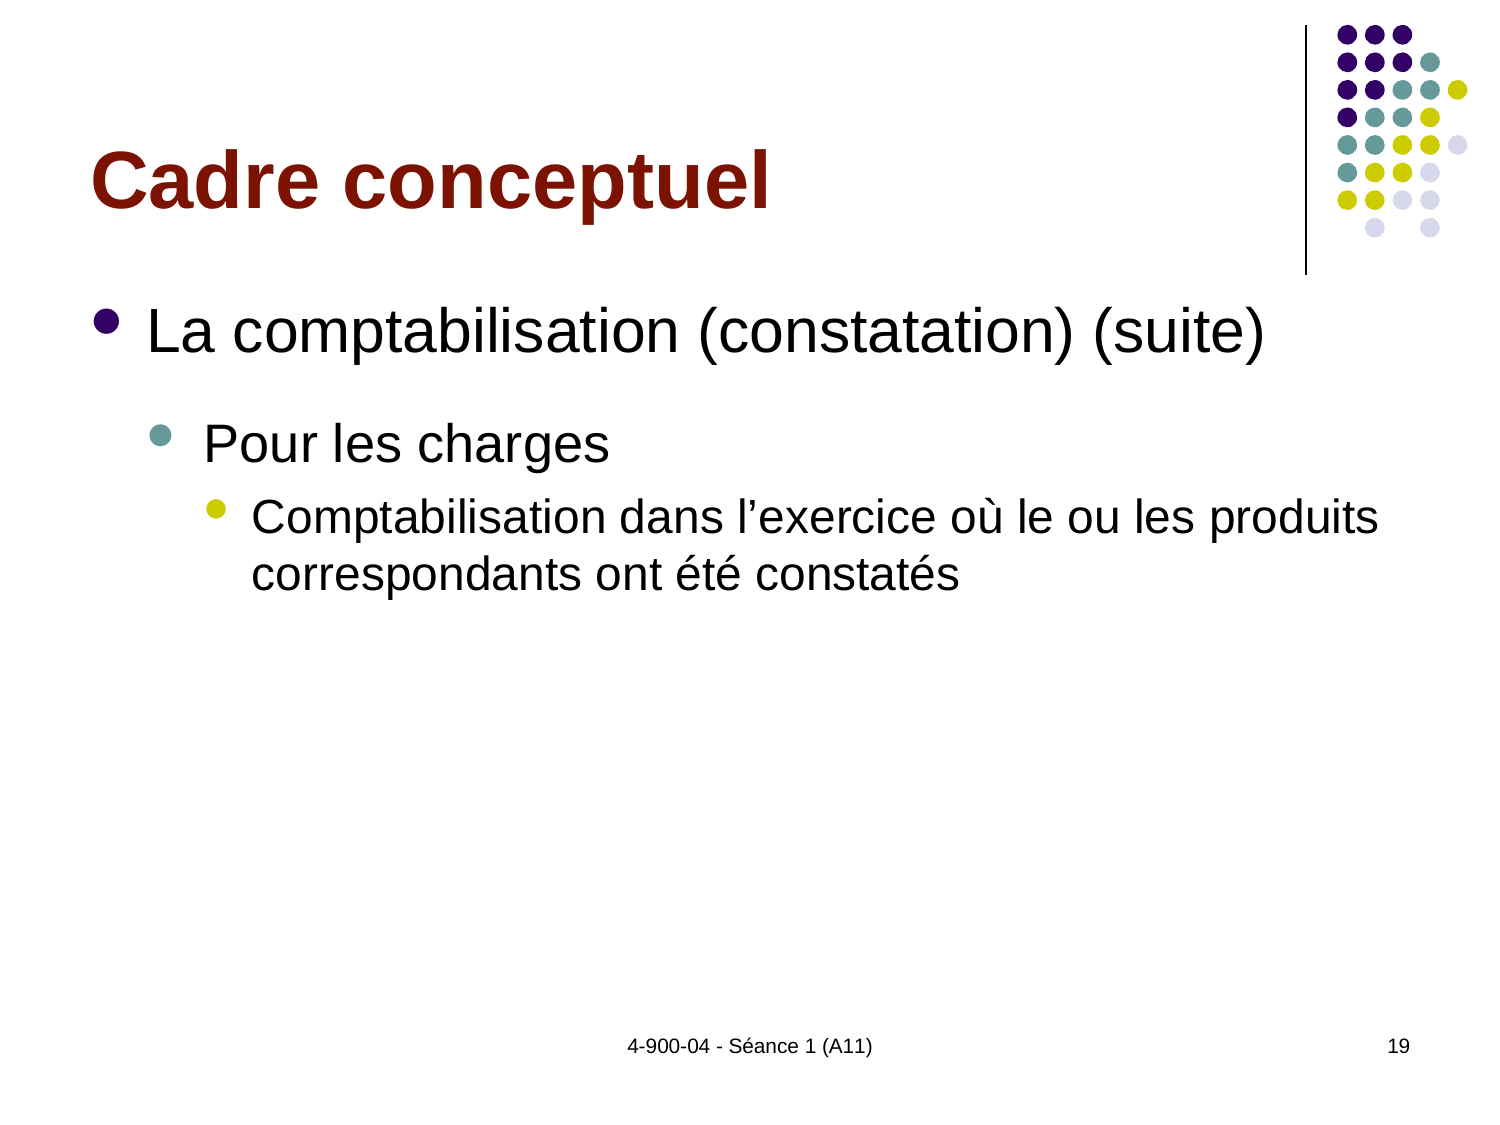

# Cadre conceptuel
La comptabilisation (constatation) (suite)
Pour les charges
Comptabilisation dans l’exercice où le ou les produits correspondants ont été constatés
4-900-04 - Séance 1 (A11)